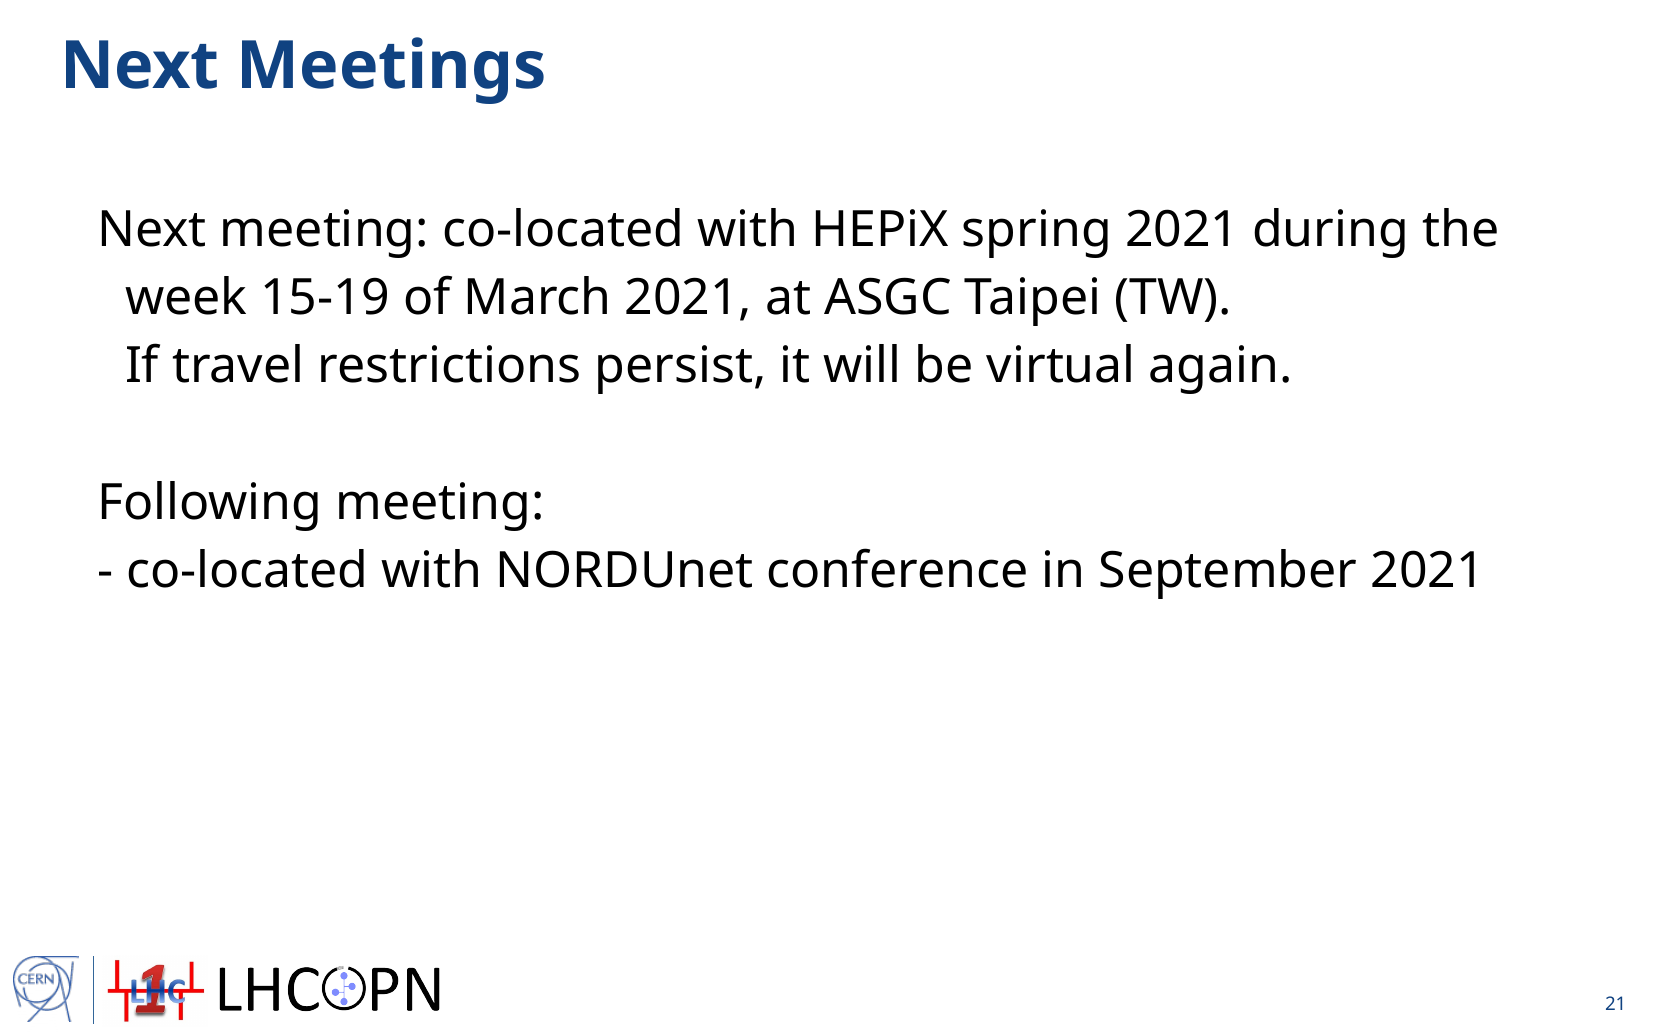

# Next Meetings
Next meeting: co-located with HEPiX spring 2021 during the week 15-19 of March 2021, at ASGC Taipei (TW).
If travel restrictions persist, it will be virtual again.
Following meeting:
- co-located with NORDUnet conference in September 2021